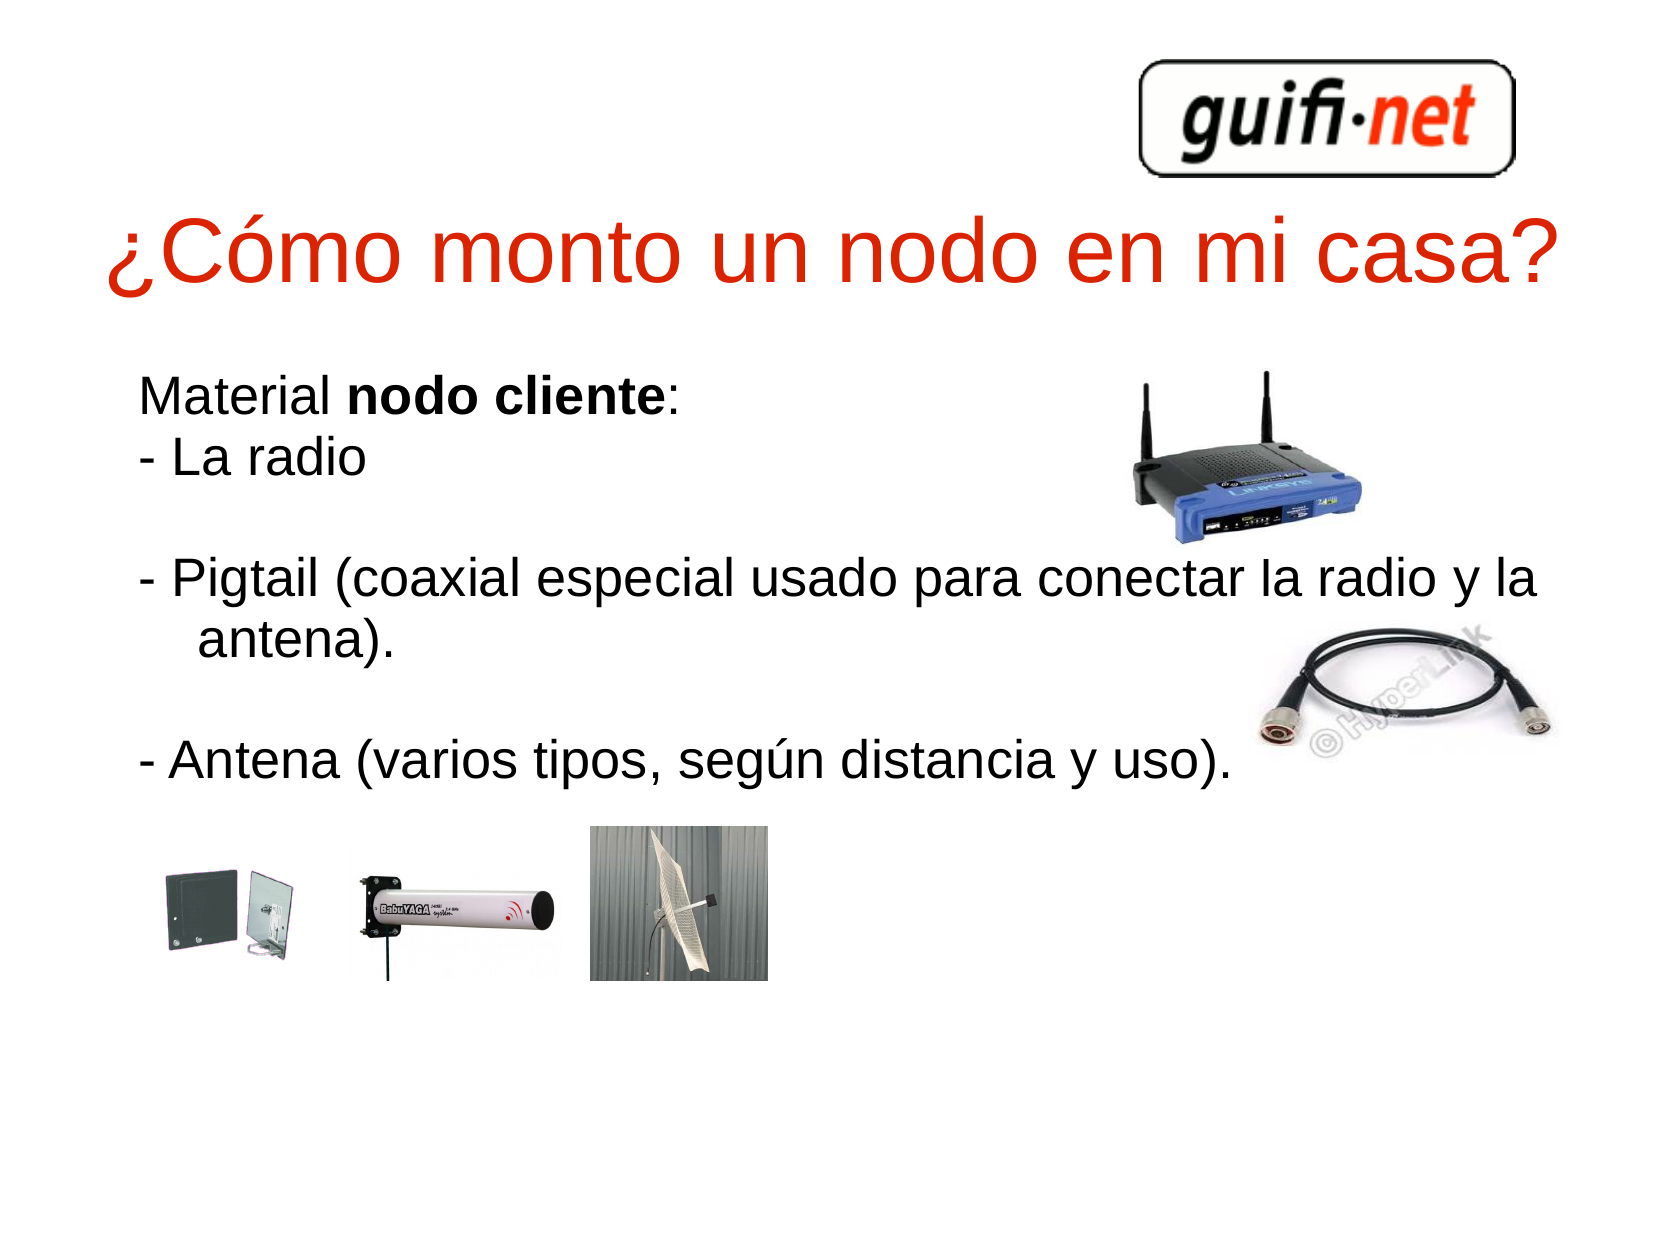

# ¿Cómo monto un nodo en mi casa?
Material nodo cliente:
- La radio
- Pigtail (coaxial especial usado para conectar la radio y la antena).
- Antena (varios tipos, según distancia y uso).